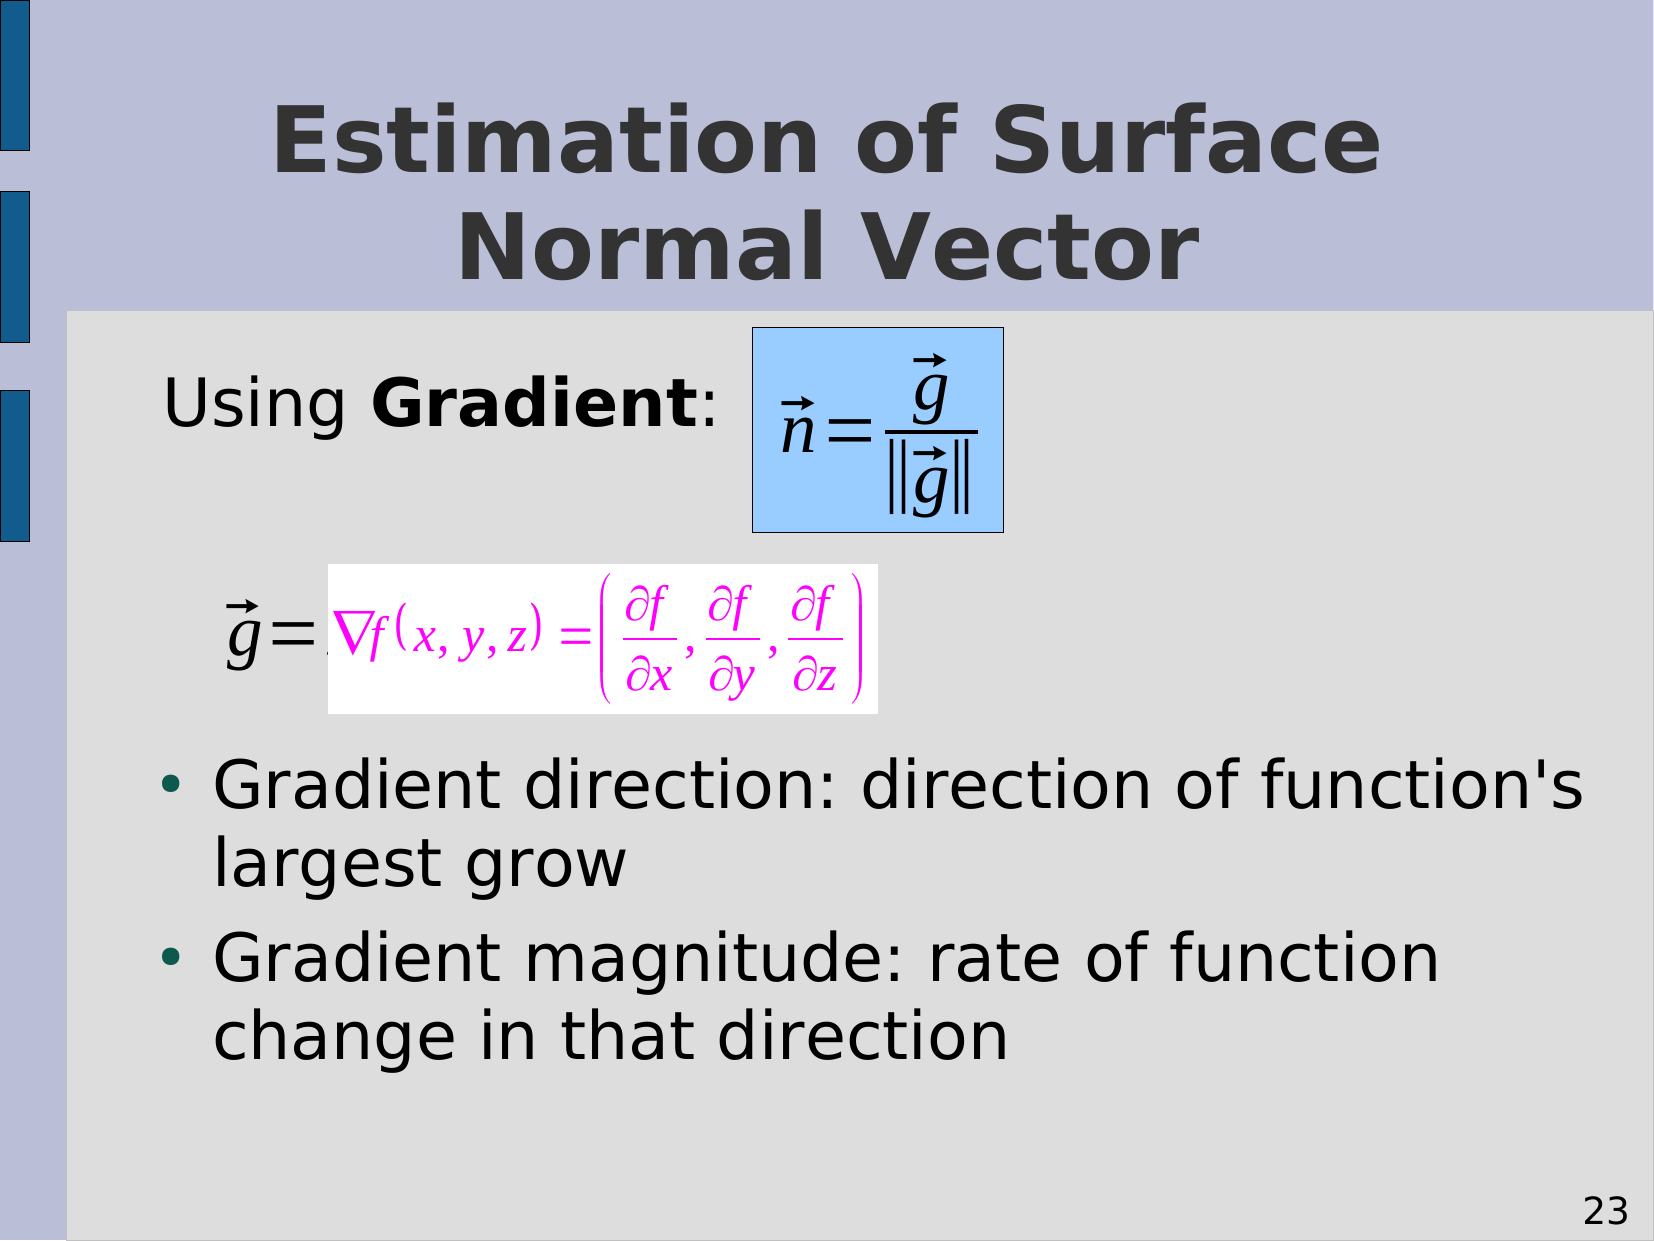

# Estimation of Surface Normal Vector
 Using Gradient:
Gradient direction: direction of function's largest grow
Gradient magnitude: rate of function change in that direction